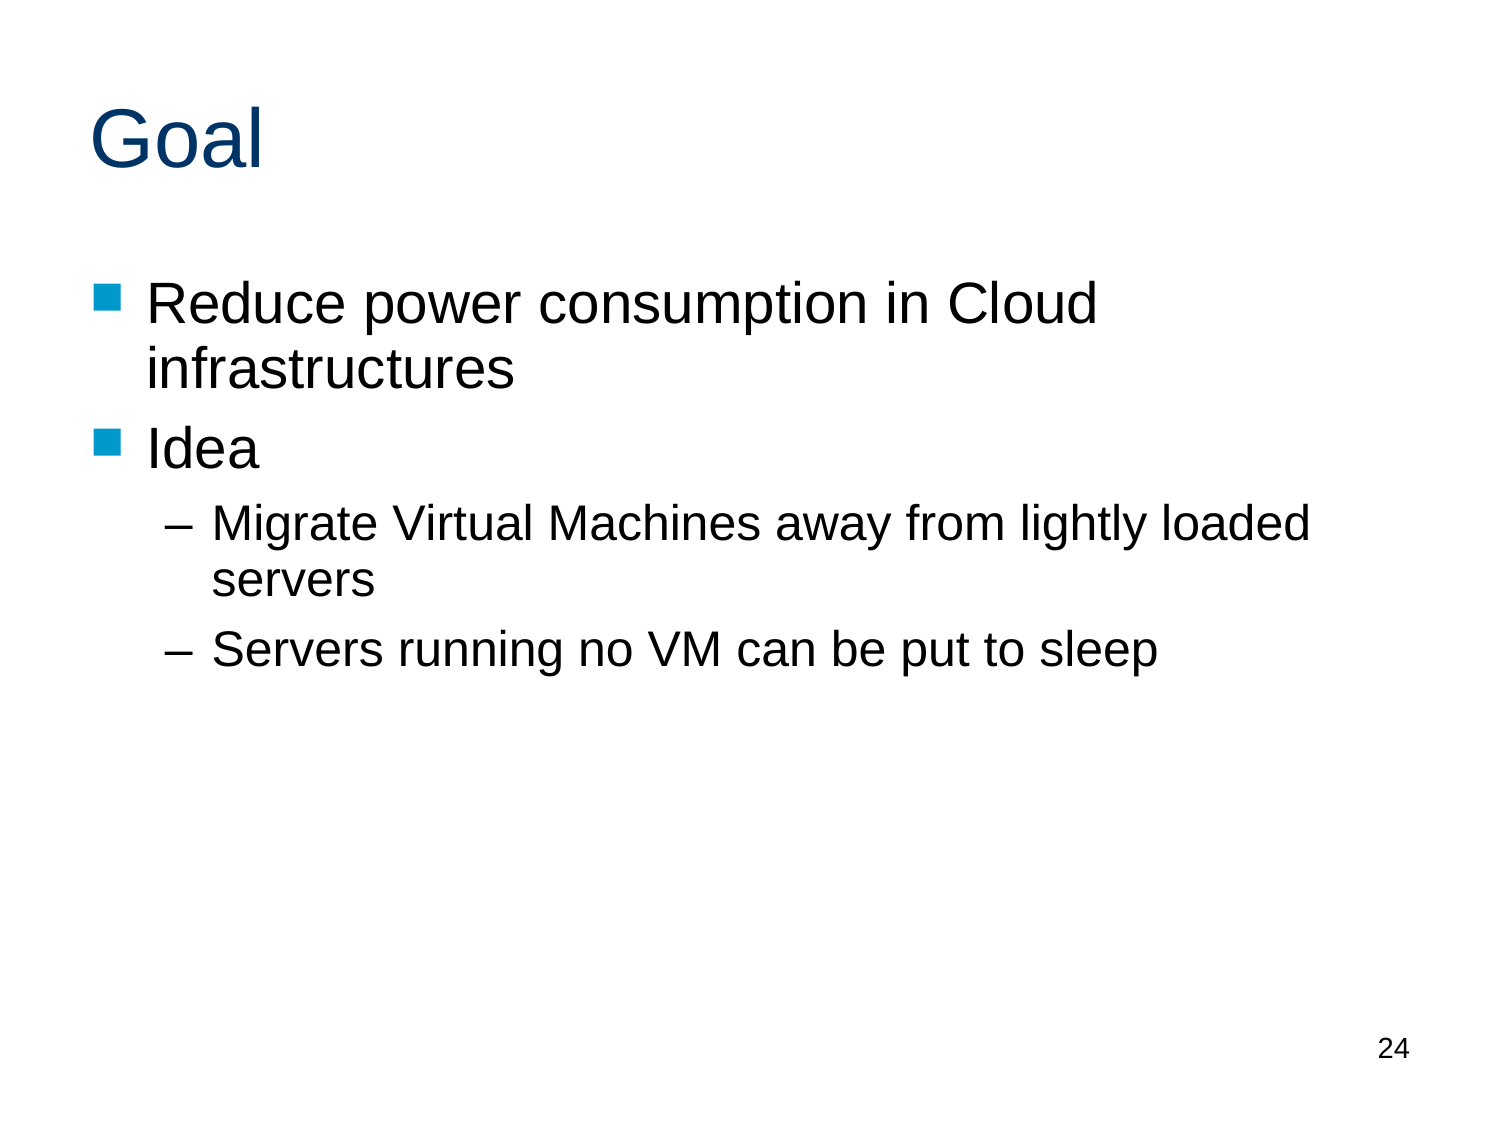

# Goal
Reduce power consumption in Cloud infrastructures
Idea
Migrate Virtual Machines away from lightly loaded servers
Servers running no VM can be put to sleep
24